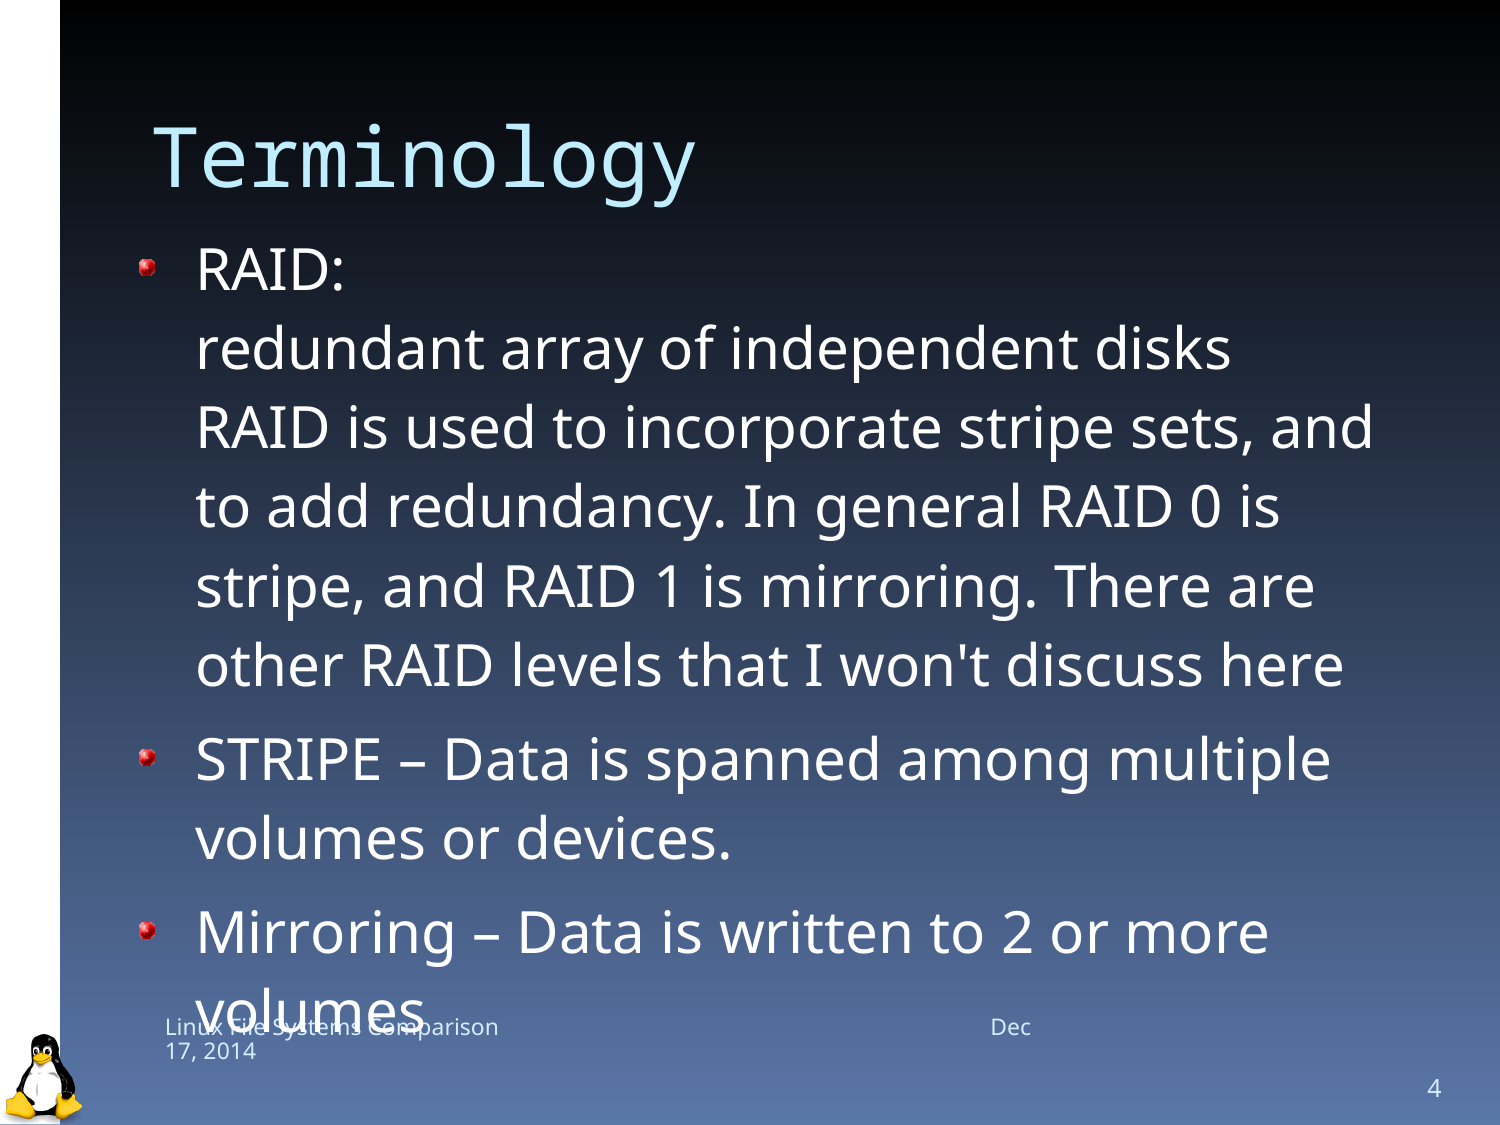

# Terminology
RAID:
redundant array of independent disks
RAID is used to incorporate stripe sets, and to add redundancy. In general RAID 0 is stripe, and RAID 1 is mirroring. There are other RAID levels that I won't discuss here
STRIPE – Data is spanned among multiple volumes or devices.
Mirroring – Data is written to 2 or more volumes
Linux File Systems Comparison Dec 17, 2014
Dec 17, 2014
4